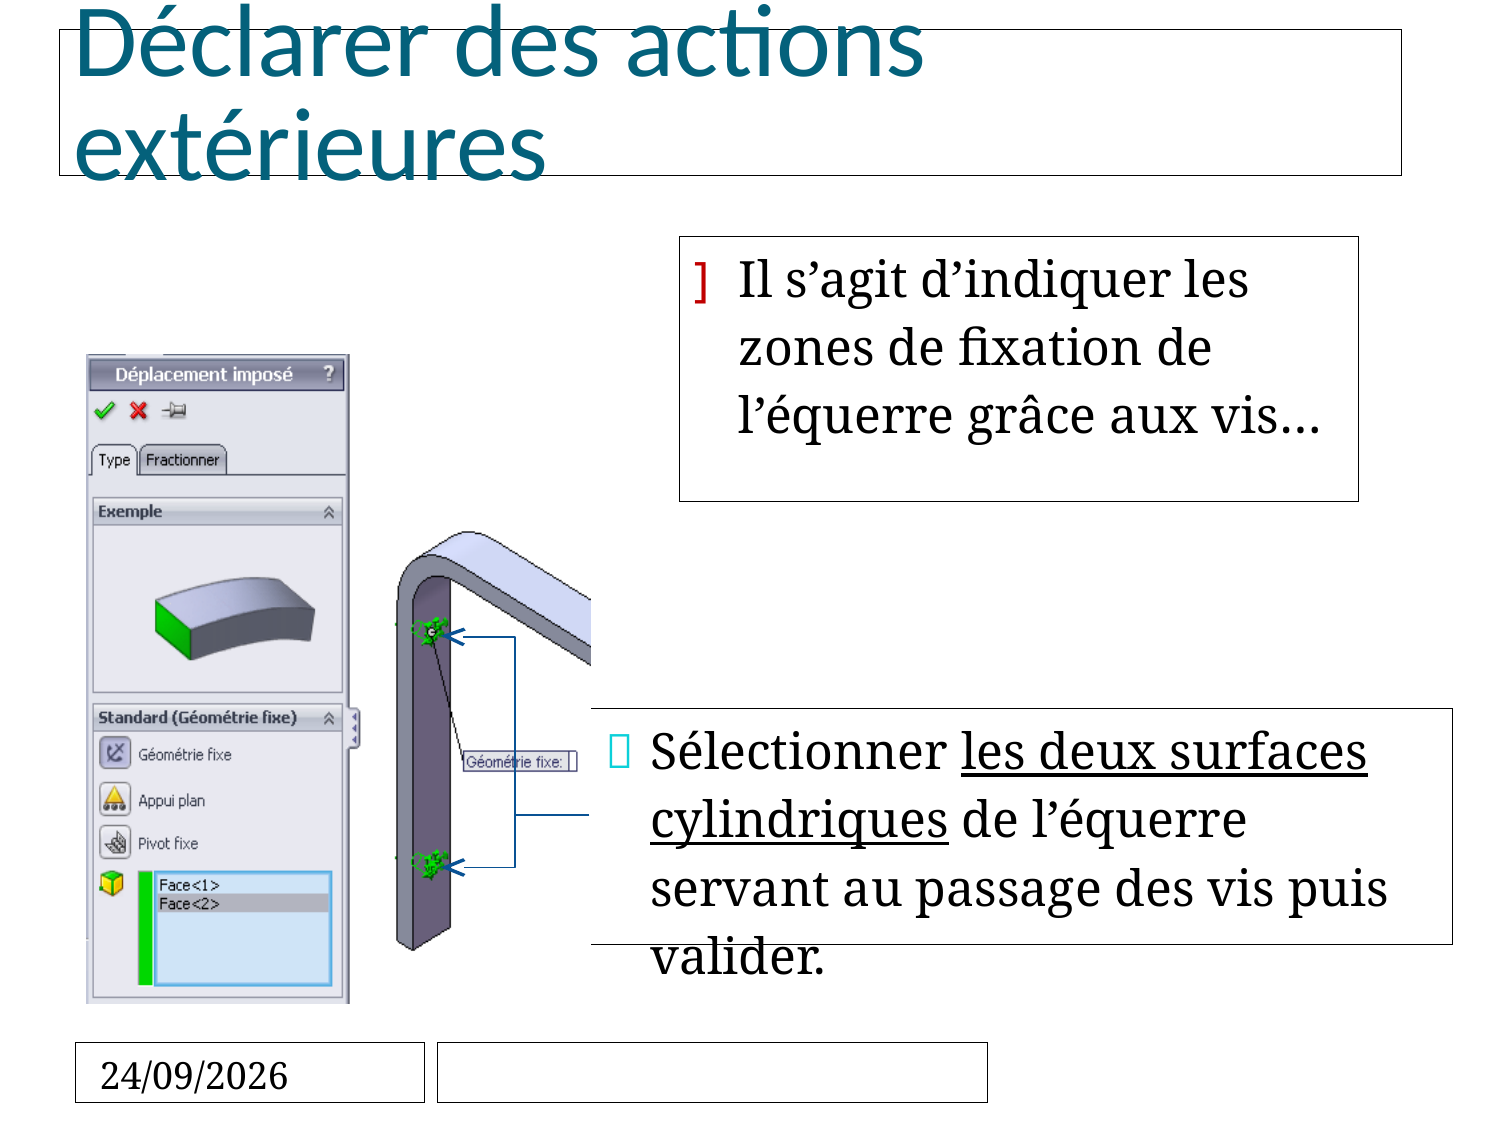

# Déclarer des actions extérieures
Il s’agit d’indiquer les zones de fixation de l’équerre grâce aux vis…
Sélectionner les deux surfaces cylindriques de l’équerre servant au passage des vis puis valider.